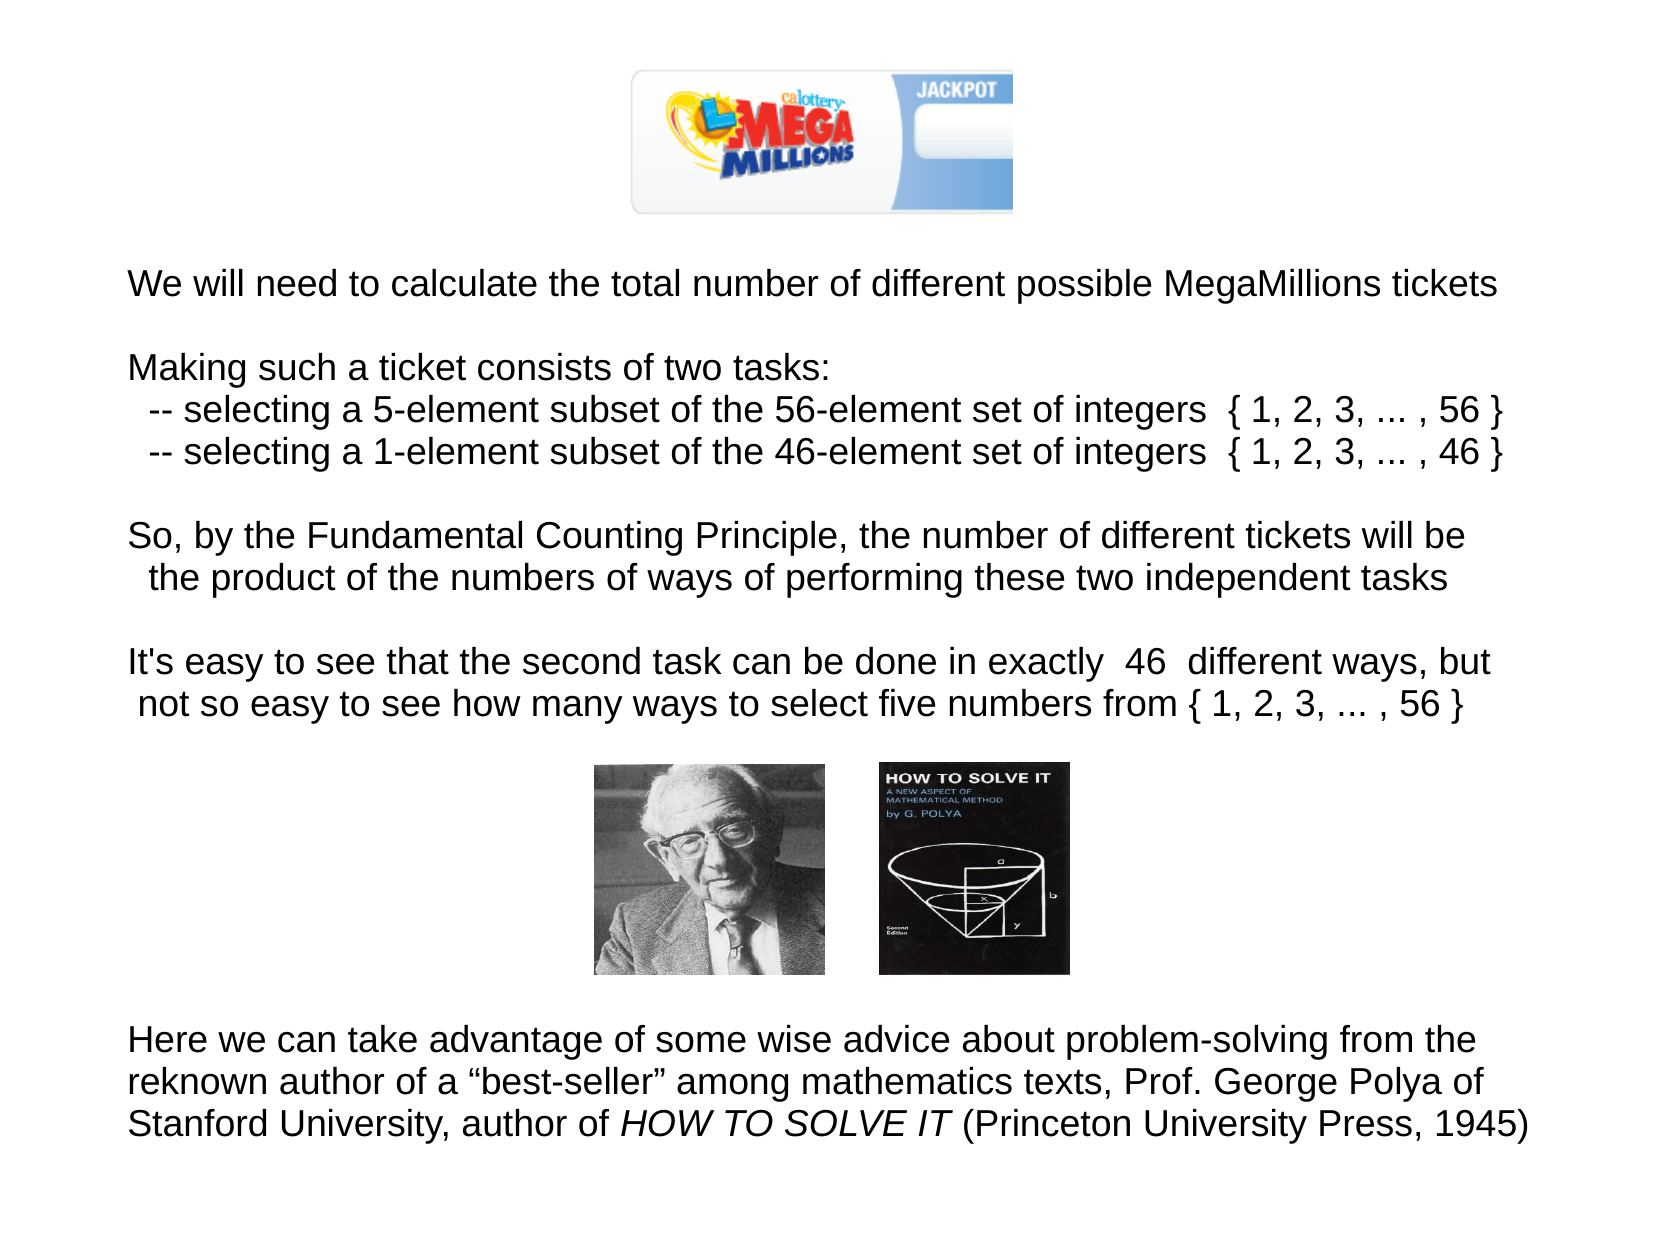

#
We will need to calculate the total number of different possible MegaMillions tickets
Making such a ticket consists of two tasks:
 -- selecting a 5-element subset of the 56-element set of integers { 1, 2, 3, ... , 56 }
 -- selecting a 1-element subset of the 46-element set of integers { 1, 2, 3, ... , 46 }
So, by the Fundamental Counting Principle, the number of different tickets will be
 the product of the numbers of ways of performing these two independent tasks
It's easy to see that the second task can be done in exactly 46 different ways, but
 not so easy to see how many ways to select five numbers from { 1, 2, 3, ... , 56 }
Here we can take advantage of some wise advice about problem-solving from the
reknown author of a “best-seller” among mathematics texts, Prof. George Polya of
Stanford University, author of HOW TO SOLVE IT (Princeton University Press, 1945)